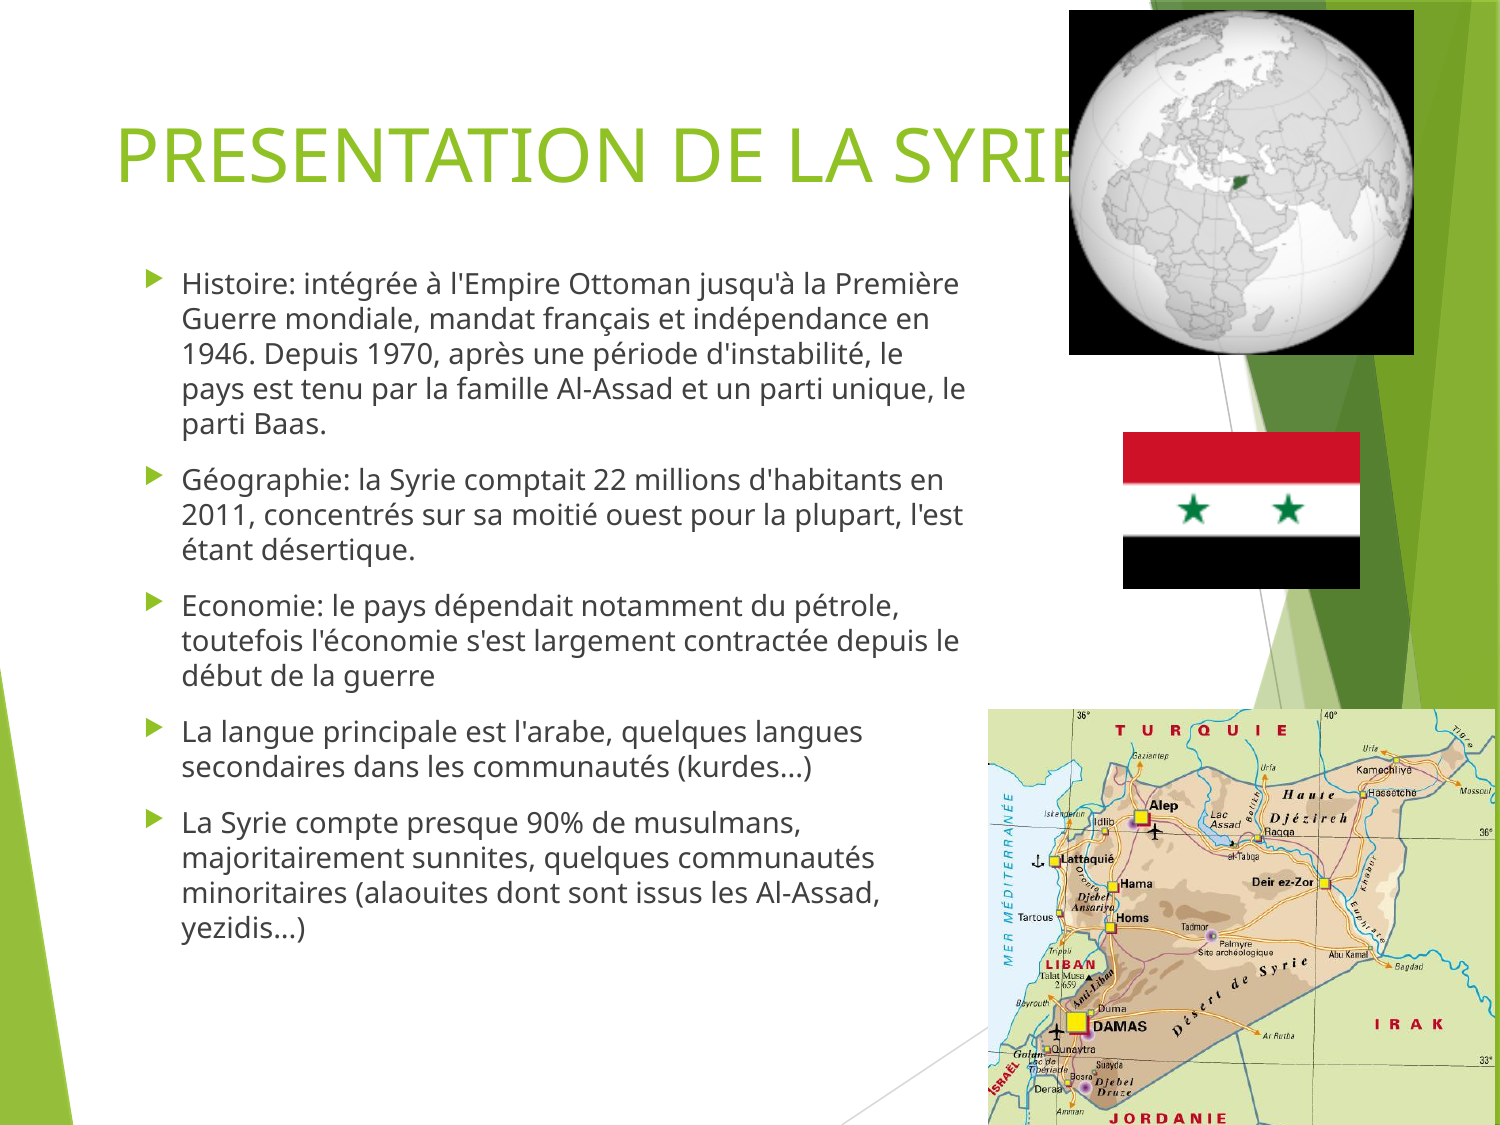

# PRESENTATION DE LA SYRIE
Histoire: intégrée à l'Empire Ottoman jusqu'à la Première Guerre mondiale, mandat français et indépendance en 1946. Depuis 1970, après une période d'instabilité, le pays est tenu par la famille Al-Assad et un parti unique, le parti Baas.
Géographie: la Syrie comptait 22 millions d'habitants en 2011, concentrés sur sa moitié ouest pour la plupart, l'est étant désertique.
Economie: le pays dépendait notamment du pétrole, toutefois l'économie s'est largement contractée depuis le début de la guerre
La langue principale est l'arabe, quelques langues secondaires dans les communautés (kurdes...)
La Syrie compte presque 90% de musulmans, majoritairement sunnites, quelques communautés minoritaires (alaouites dont sont issus les Al-Assad, yezidis...)